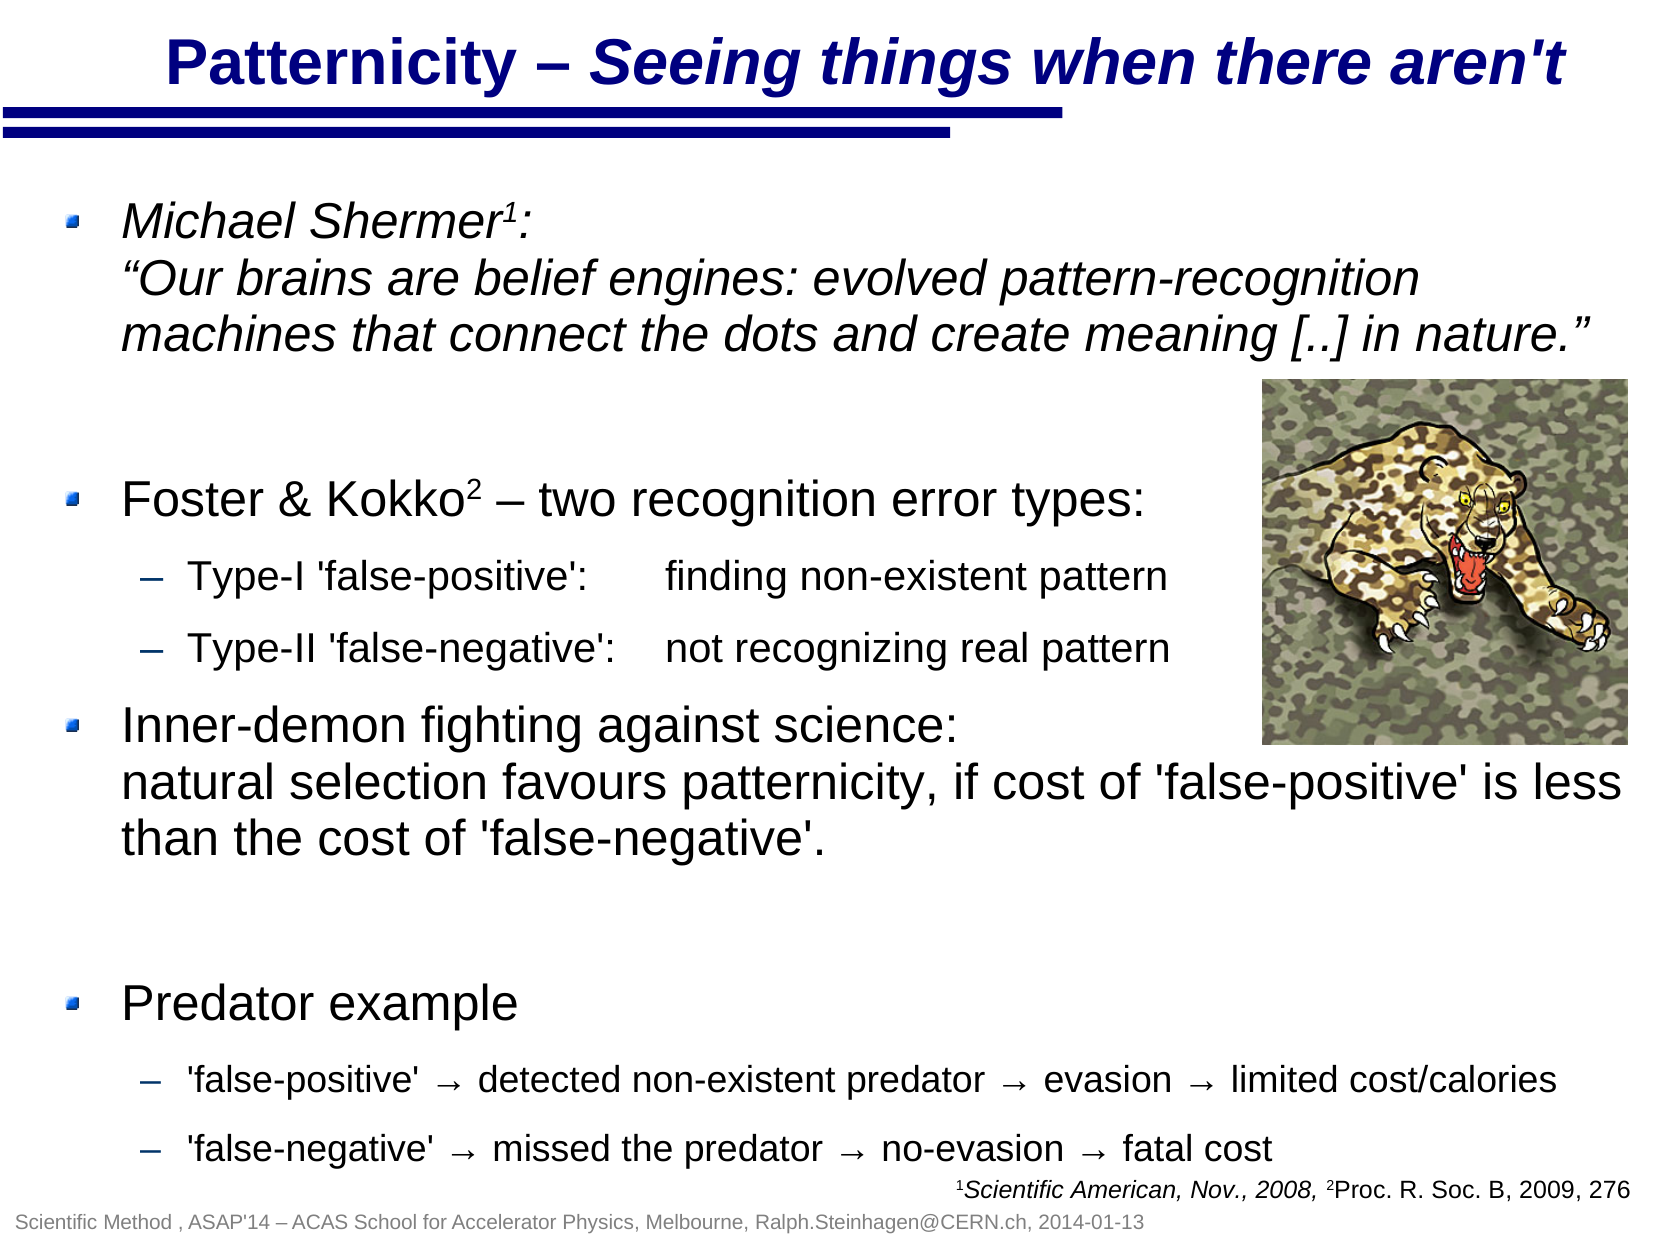

# Patternicity – Seeing things when there aren't
Michael Shermer1: 							“Our brains are belief engines: evolved pattern-recognition machines that connect the dots and create meaning [..] in nature.”
Foster & Kokko2 – two recognition error types:
Type-I 'false-positive': 	finding non-existent pattern
Type-II 'false-negative': 	not recognizing real pattern
Inner-demon fighting against science:					natural selection favours patternicity, if cost of 'false-positive' is less than the cost of 'false-negative'.
Predator example
'false-positive' → detected non-existent predator → evasion → limited cost/calories
'false-negative' → missed the predator → no-evasion → fatal cost
1Scientific American, Nov., 2008, 2Proc. R. Soc. B, 2009, 276